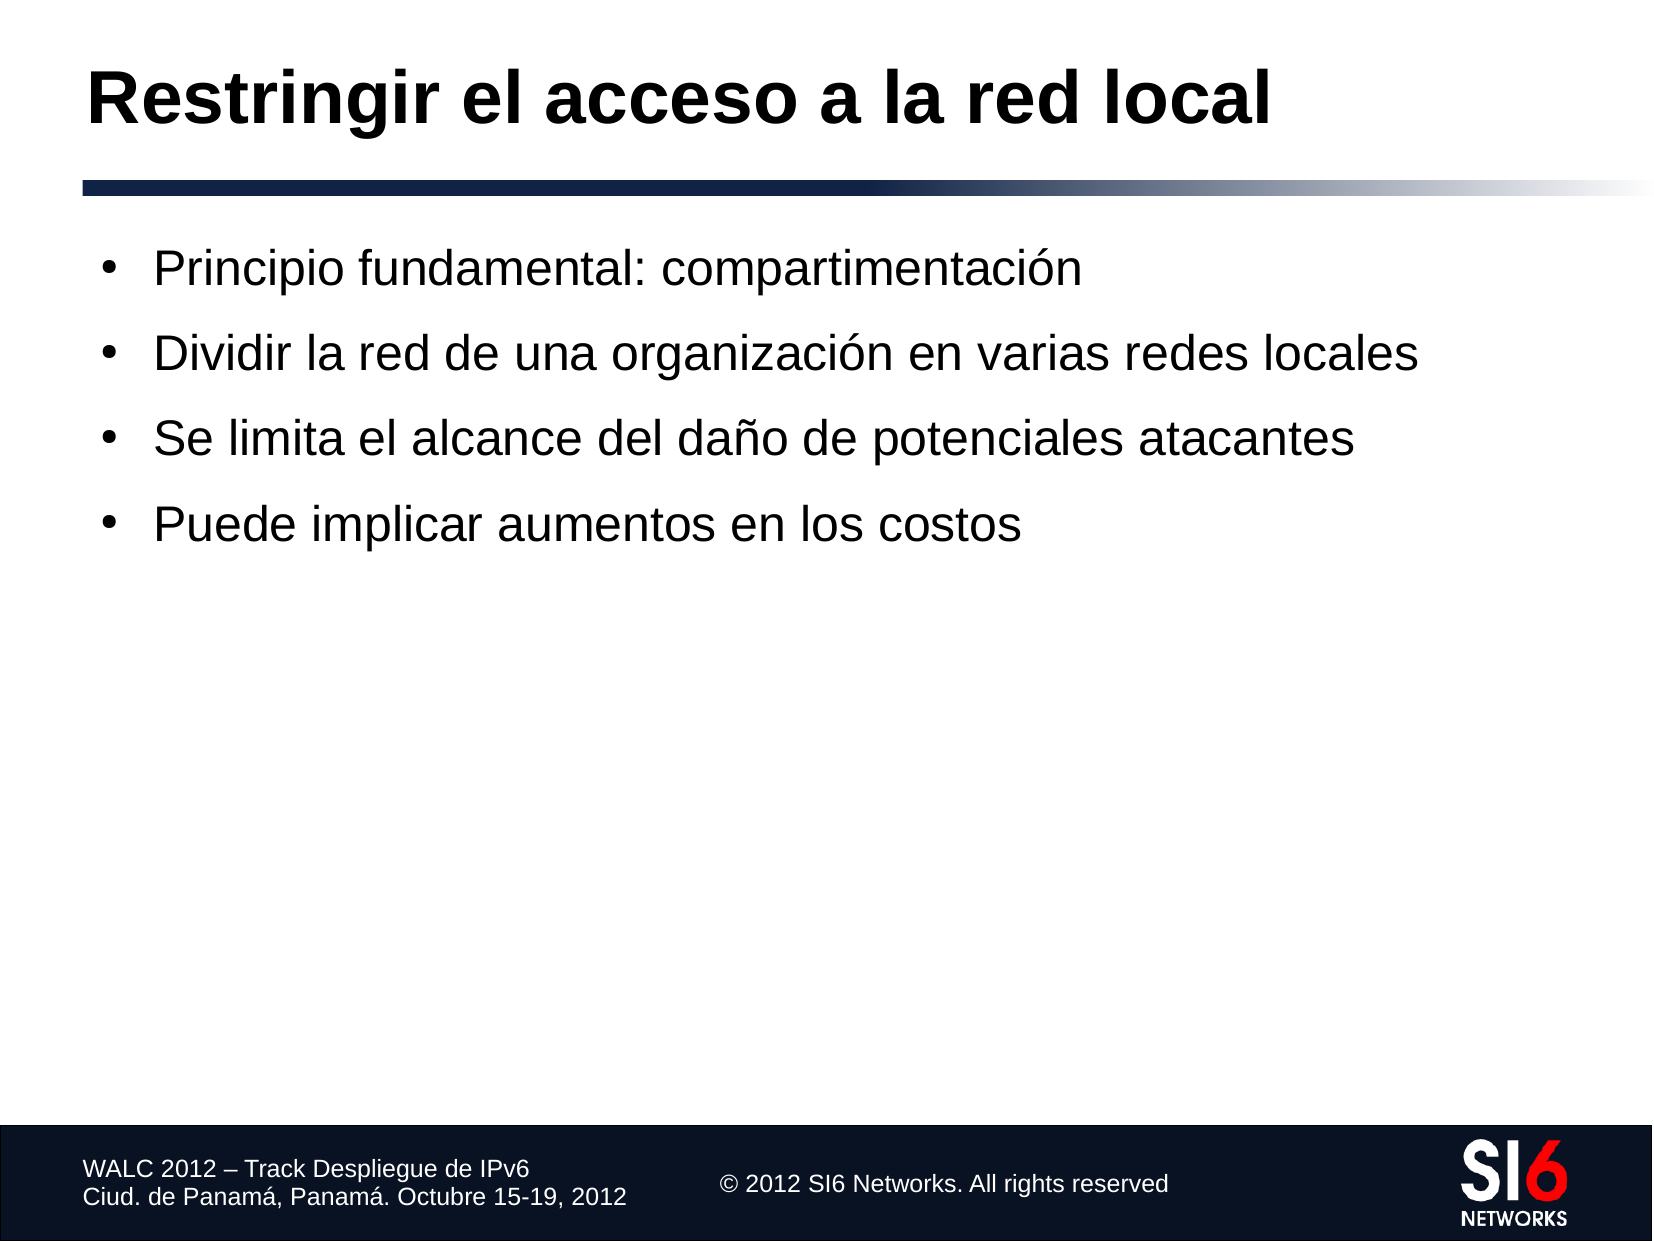

# Restringir el acceso a la red local
Principio fundamental: compartimentación
Dividir la red de una organización en varias redes locales
Se limita el alcance del daño de potenciales atacantes
Puede implicar aumentos en los costos
Congreso de Seguridad en Computo 2011